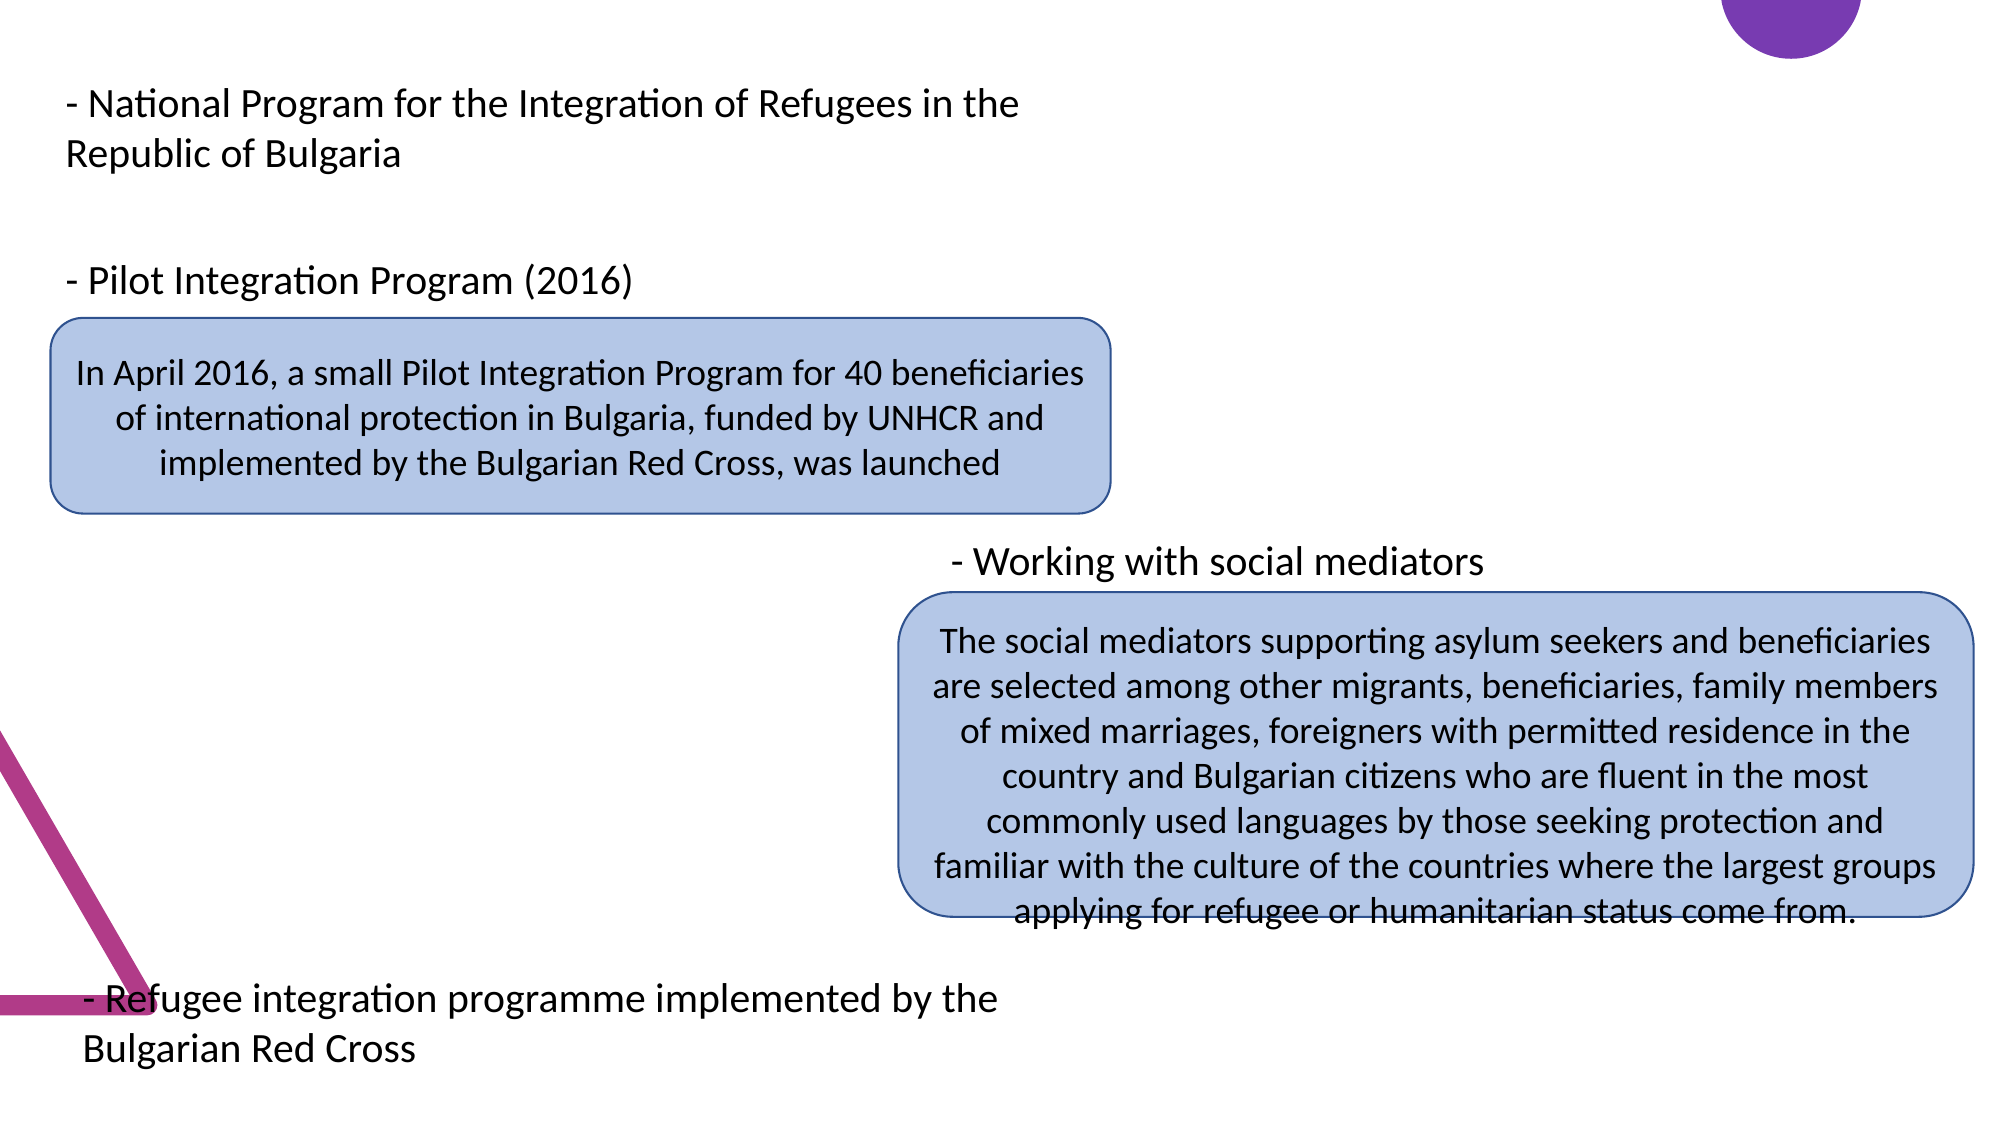

- National Program for the Integration of Refugees in the Republic of Bulgaria
- Pilot Integration Program (2016)
In April 2016, a small Pilot Integration Program for 40 beneficiaries of international protection in Bulgaria, funded by UNHCR and implemented by the Bulgarian Red Cross, was launched
- Working with social mediators
The social mediators supporting asylum seekers and beneficiaries are selected among other migrants, beneficiaries, family members of mixed marriages, foreigners with permitted residence in the country and Bulgarian citizens who are fluent in the most commonly used languages by those seeking protection and familiar with the culture of the countries where the largest groups applying for refugee or humanitarian status come from.
- Refugee integration programme implemented by the Bulgarian Red Cross